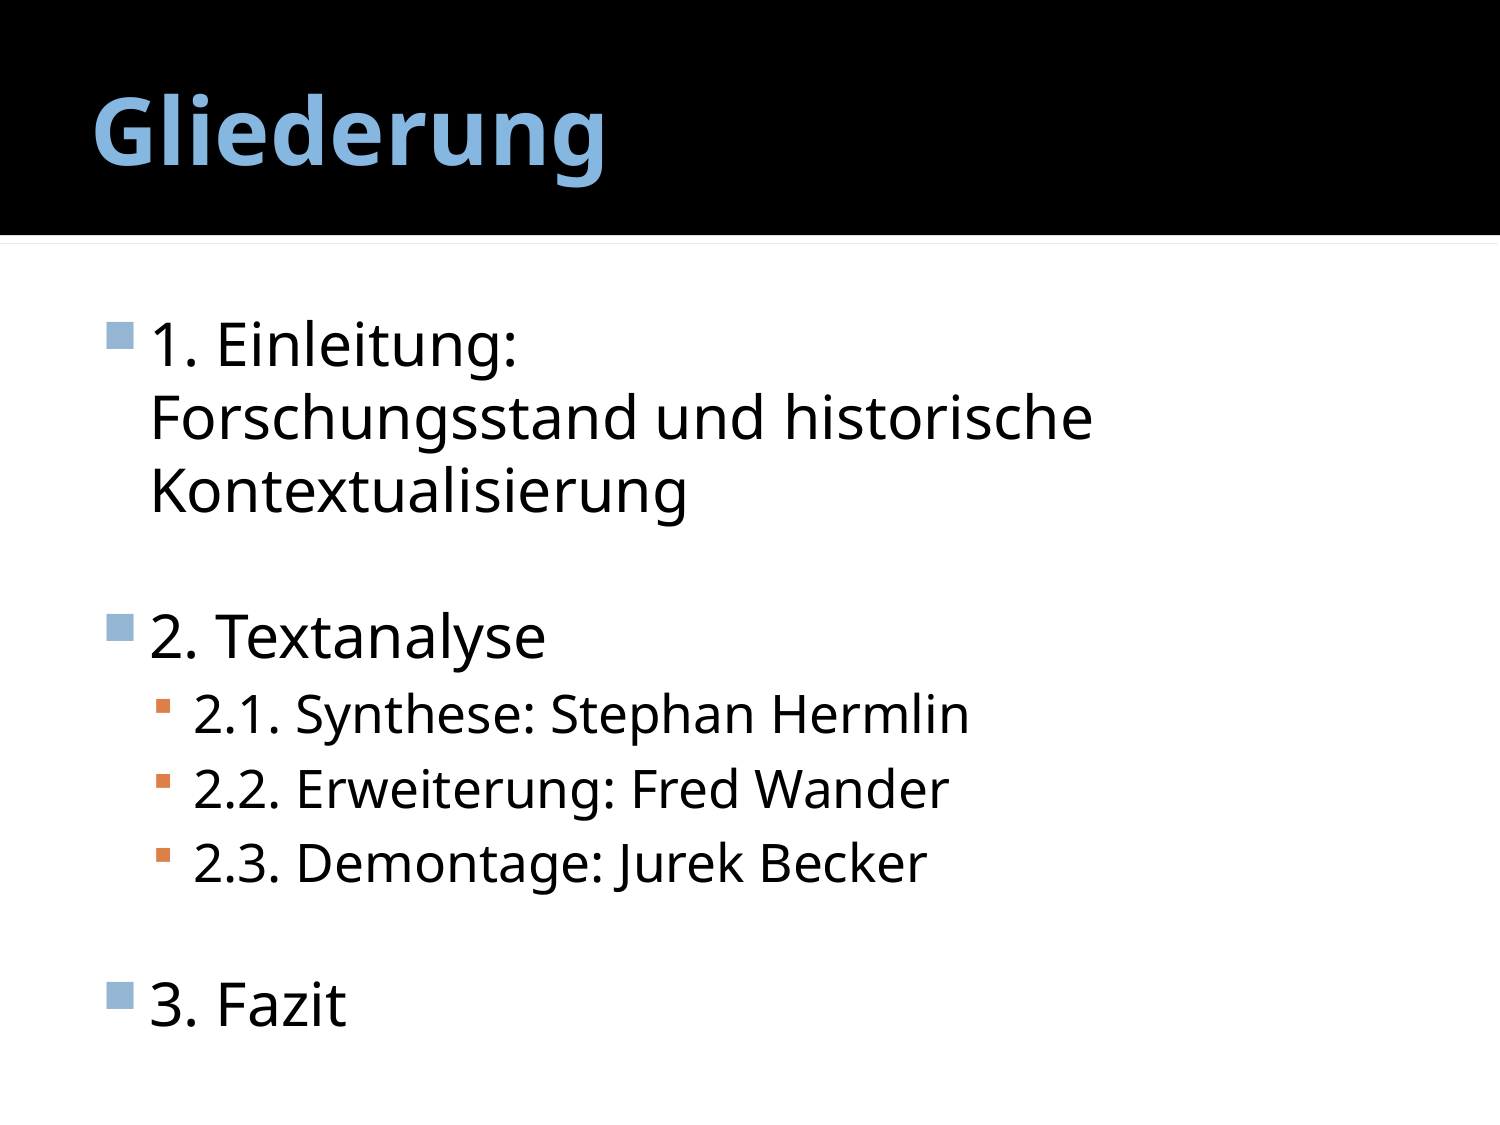

# Gliederung
1. Einleitung:
	Forschungsstand und historische Kontextualisierung
2. Textanalyse
2.1. Synthese: Stephan Hermlin
2.2. Erweiterung: Fred Wander
2.3. Demontage: Jurek Becker
3. Fazit